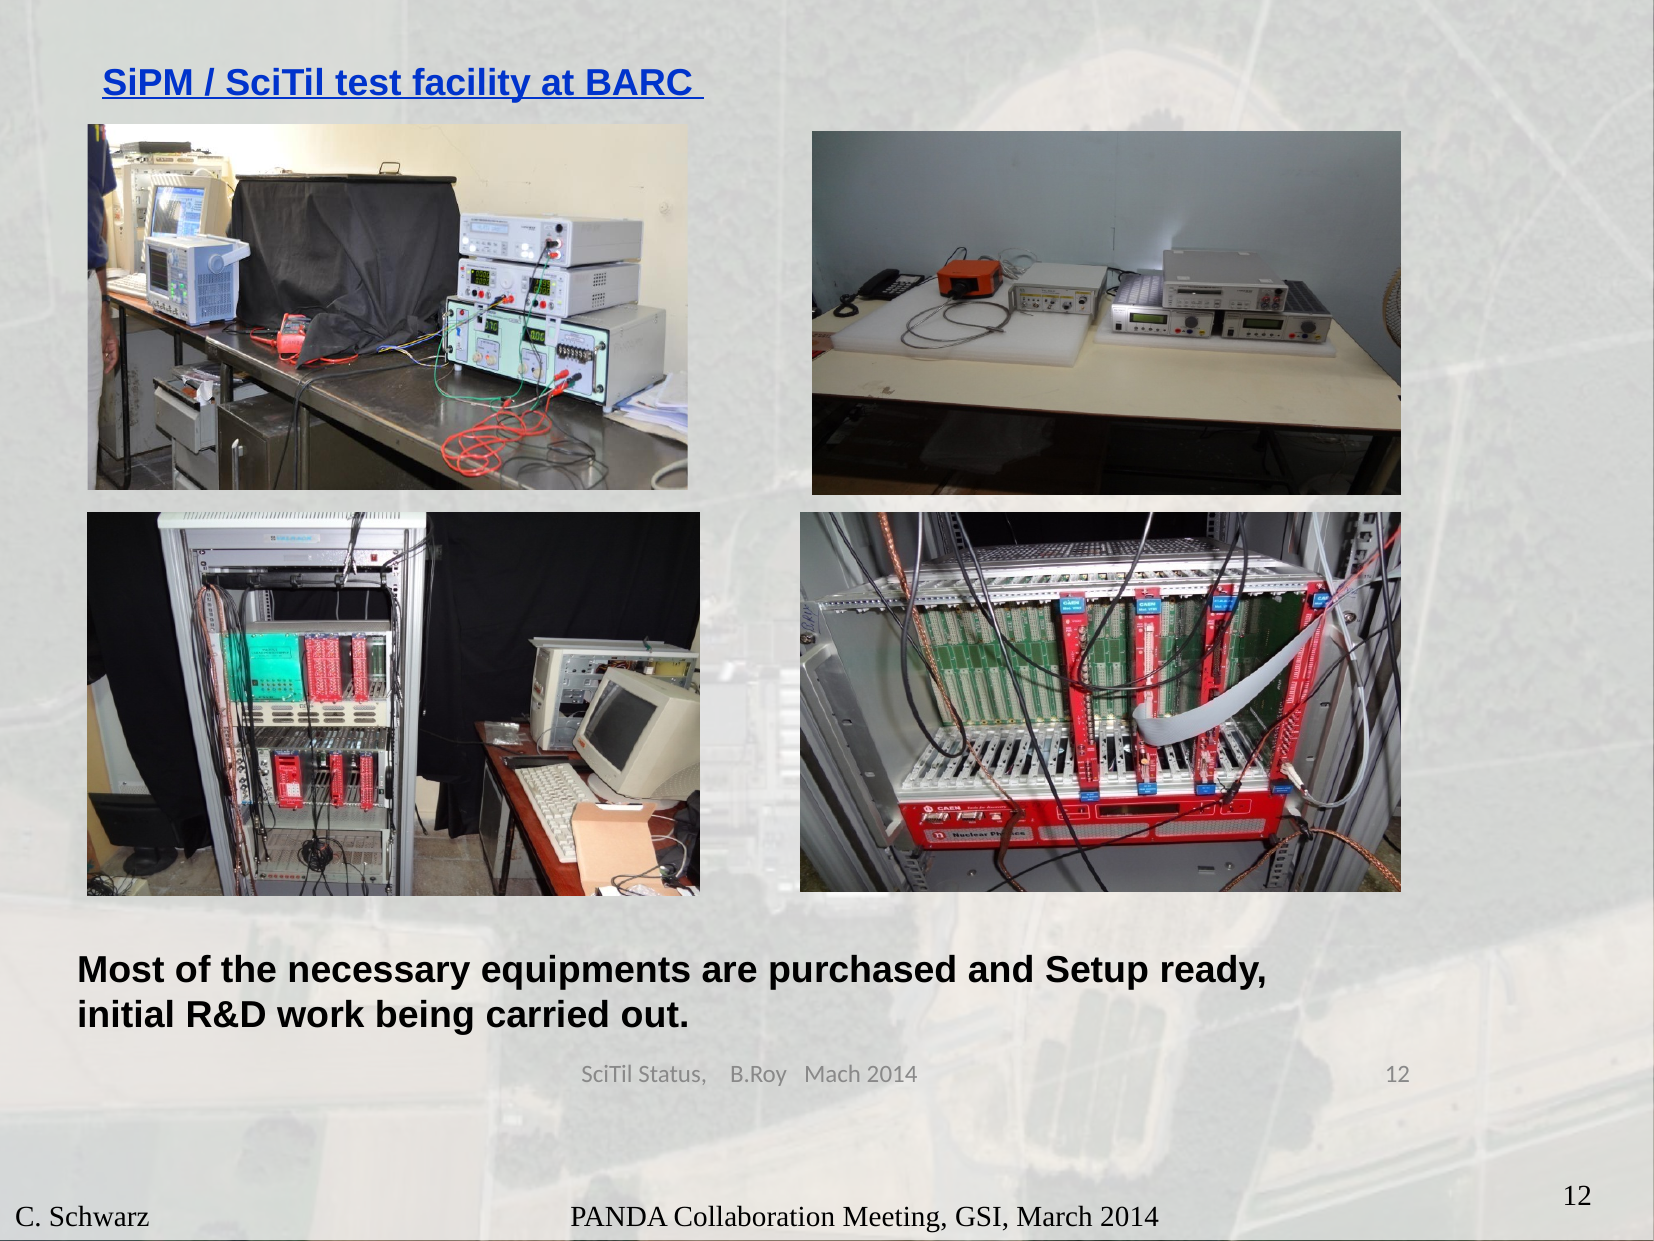

SiPM / SciTil test facility at BARC
Most of the necessary equipments are purchased and Setup ready, initial R&D work being carried out.
SciTil Status, B.Roy Mach 2014
12